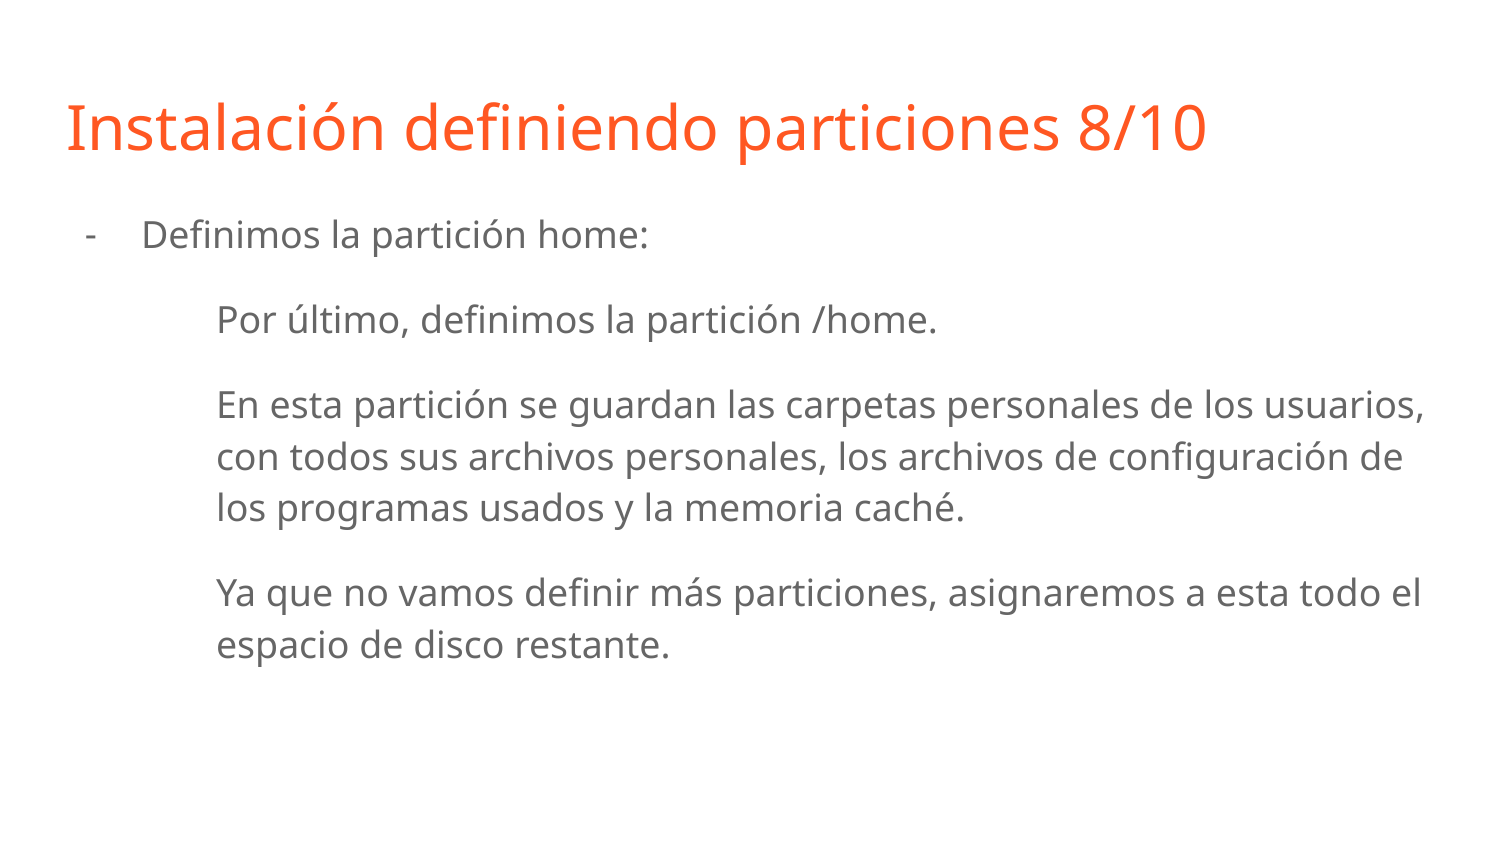

# Instalación definiendo particiones 8/10
Definimos la partición home:
Por último, definimos la partición /home.
En esta partición se guardan las carpetas personales de los usuarios, con todos sus archivos personales, los archivos de configuración de los programas usados y la memoria caché.
Ya que no vamos definir más particiones, asignaremos a esta todo el espacio de disco restante.